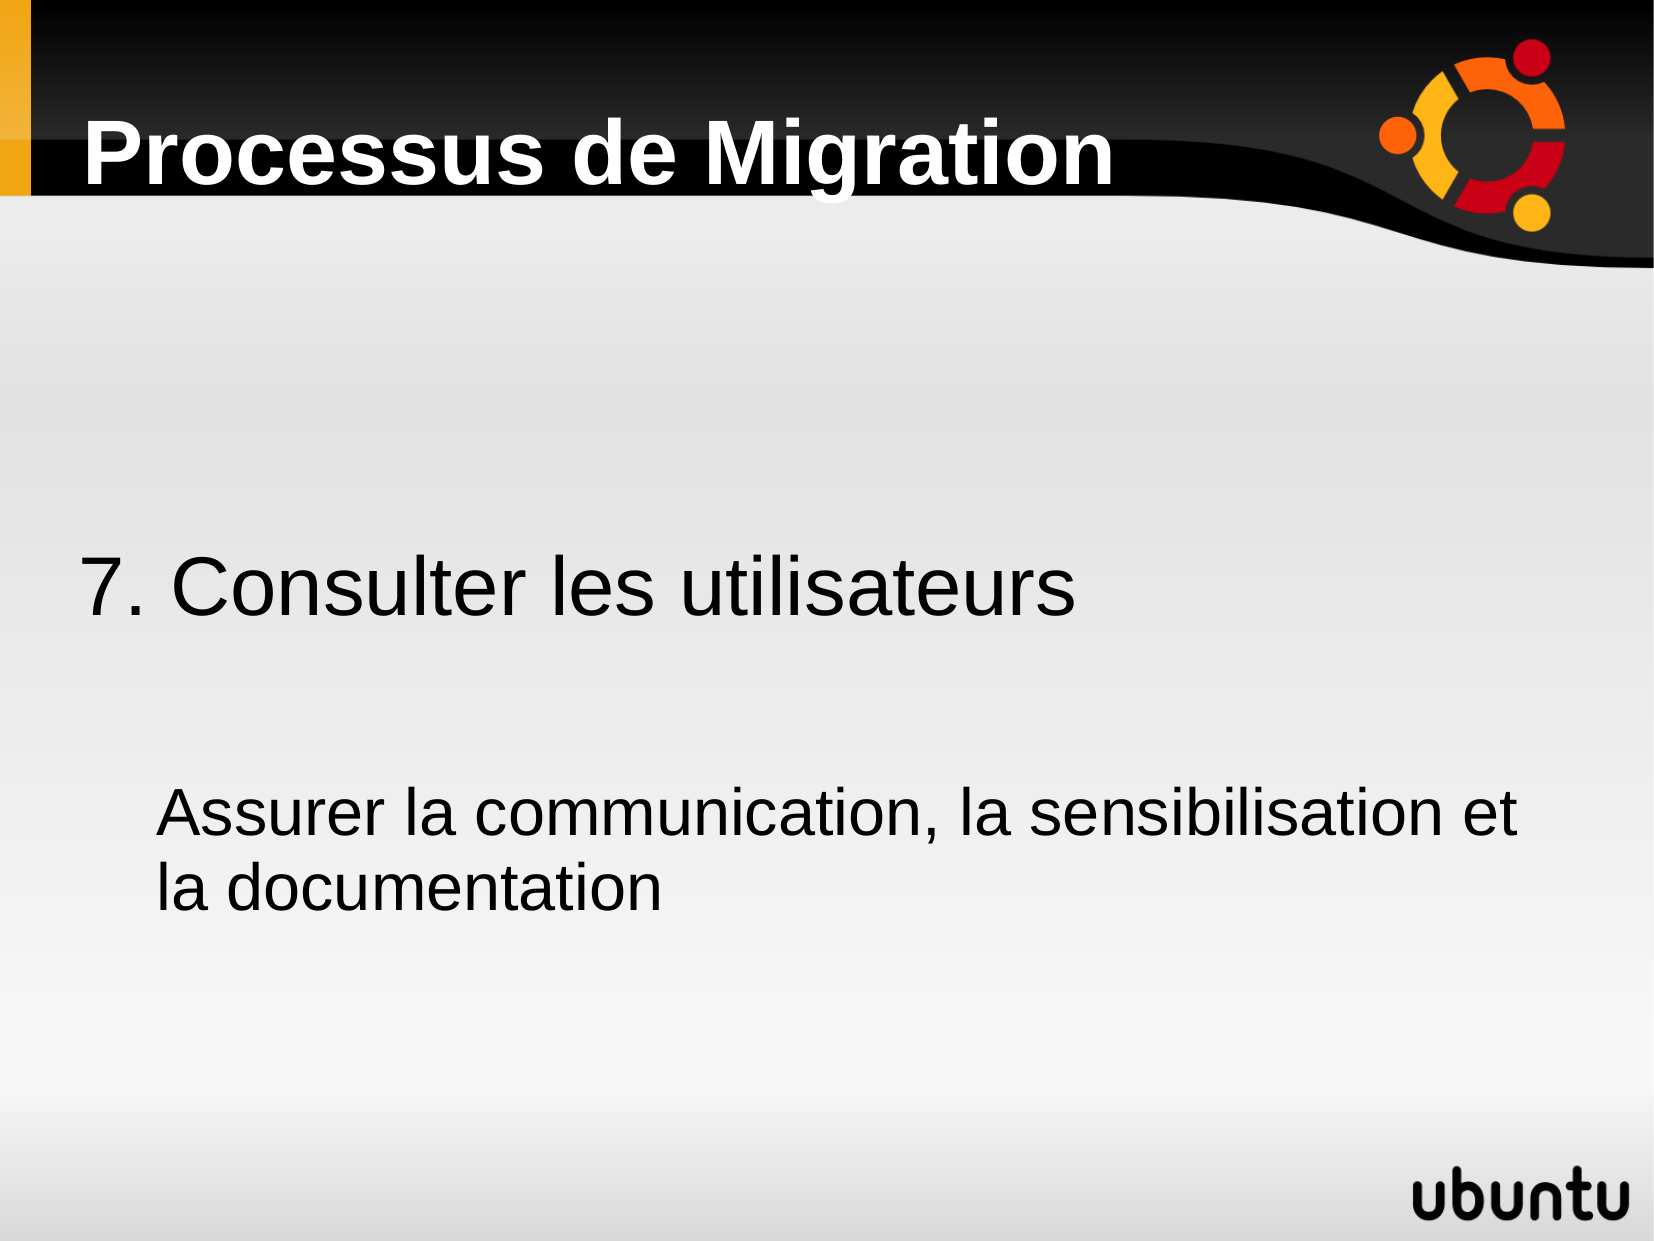

# Processus de Migration
7. Consulter les utilisateurs
Assurer la communication, la sensibilisation et la documentation